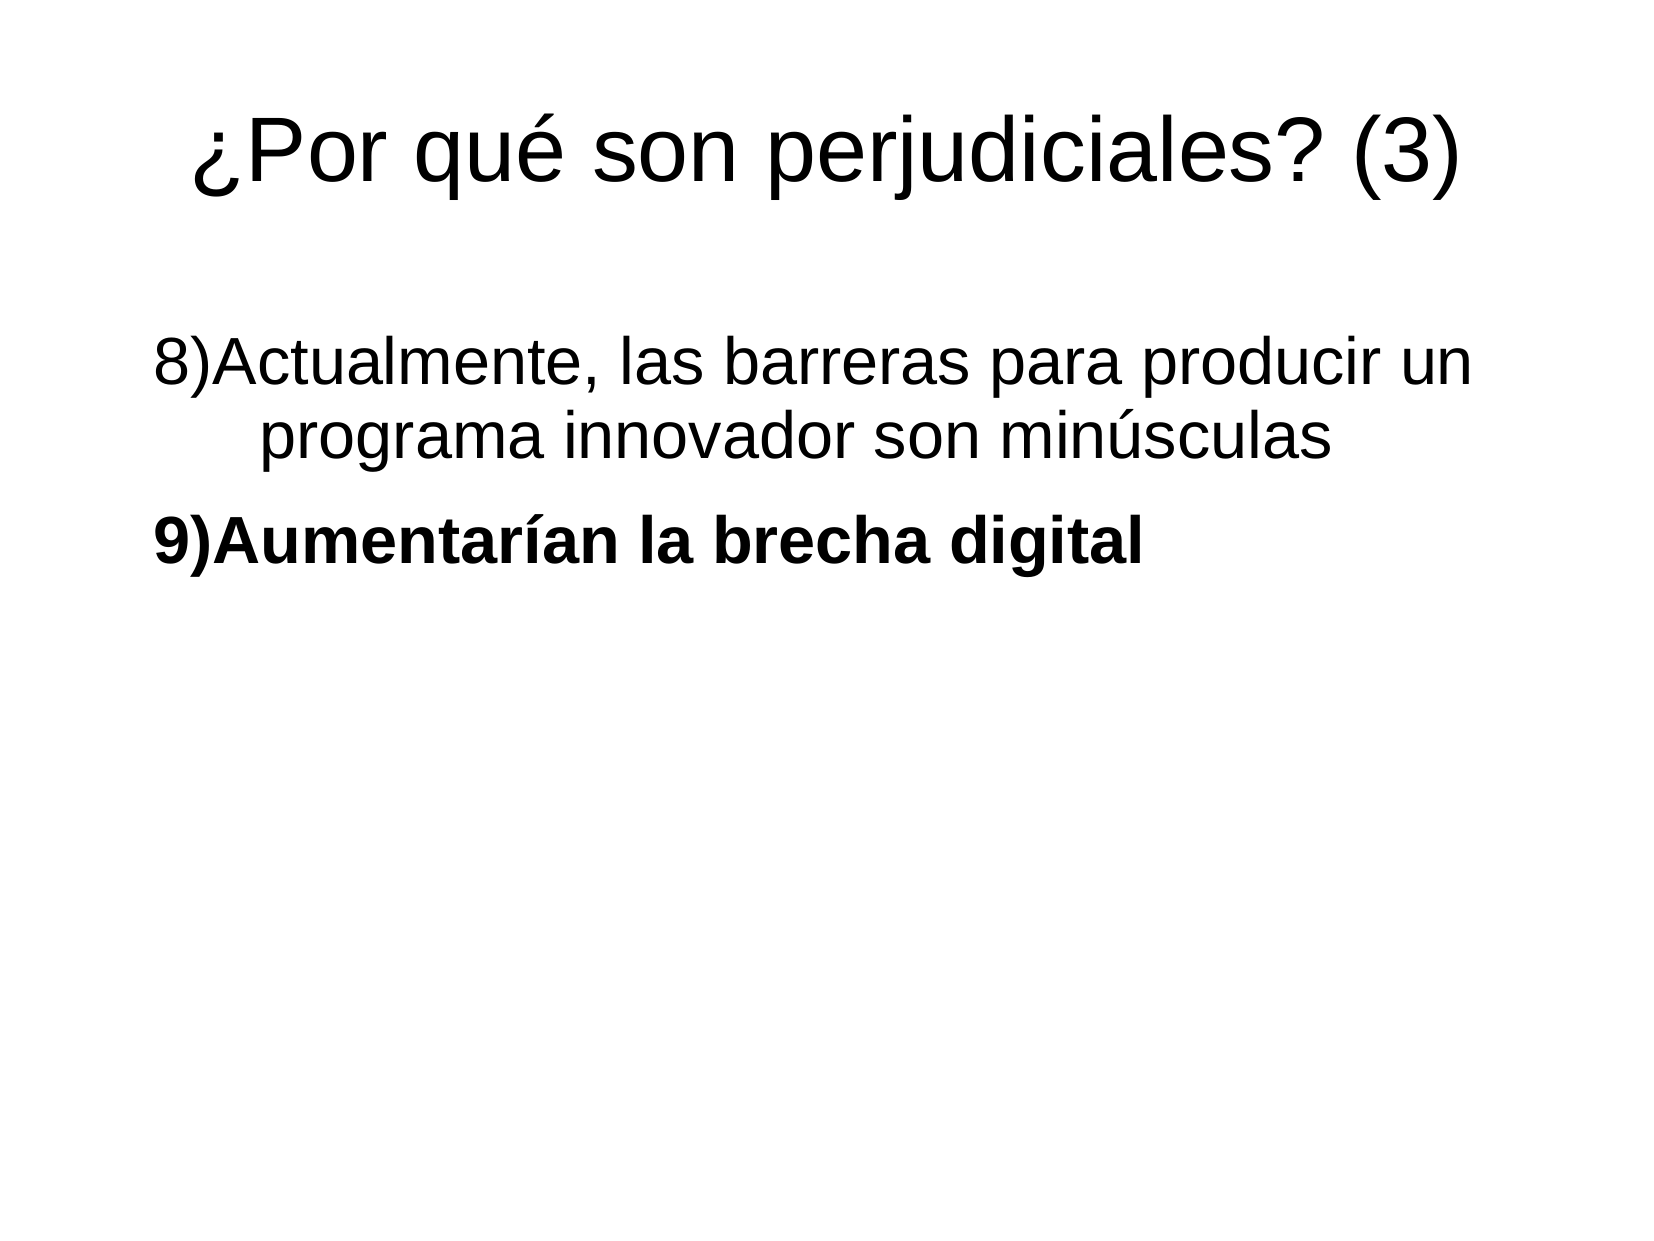

# ¿Por qué son perjudiciales? (3)
Actualmente, las barreras para producir un programa innovador son minúsculas
Aumentarían la brecha digital